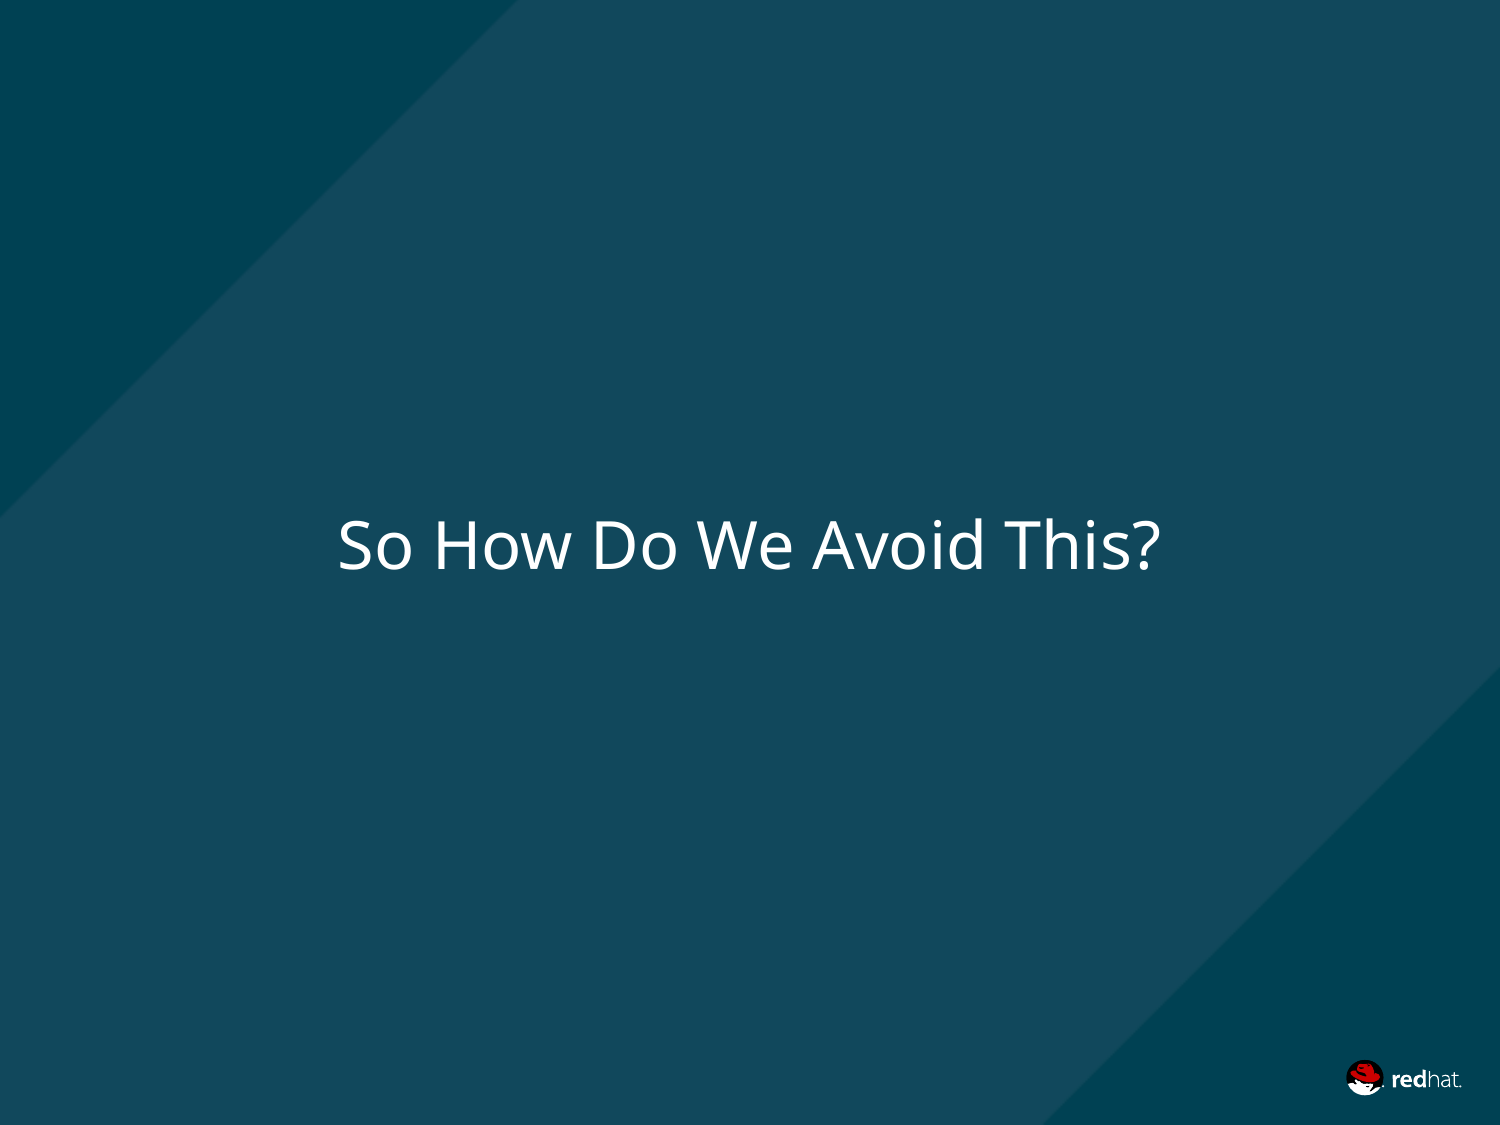

# So How Do We Avoid This?
FOSDEM 2017